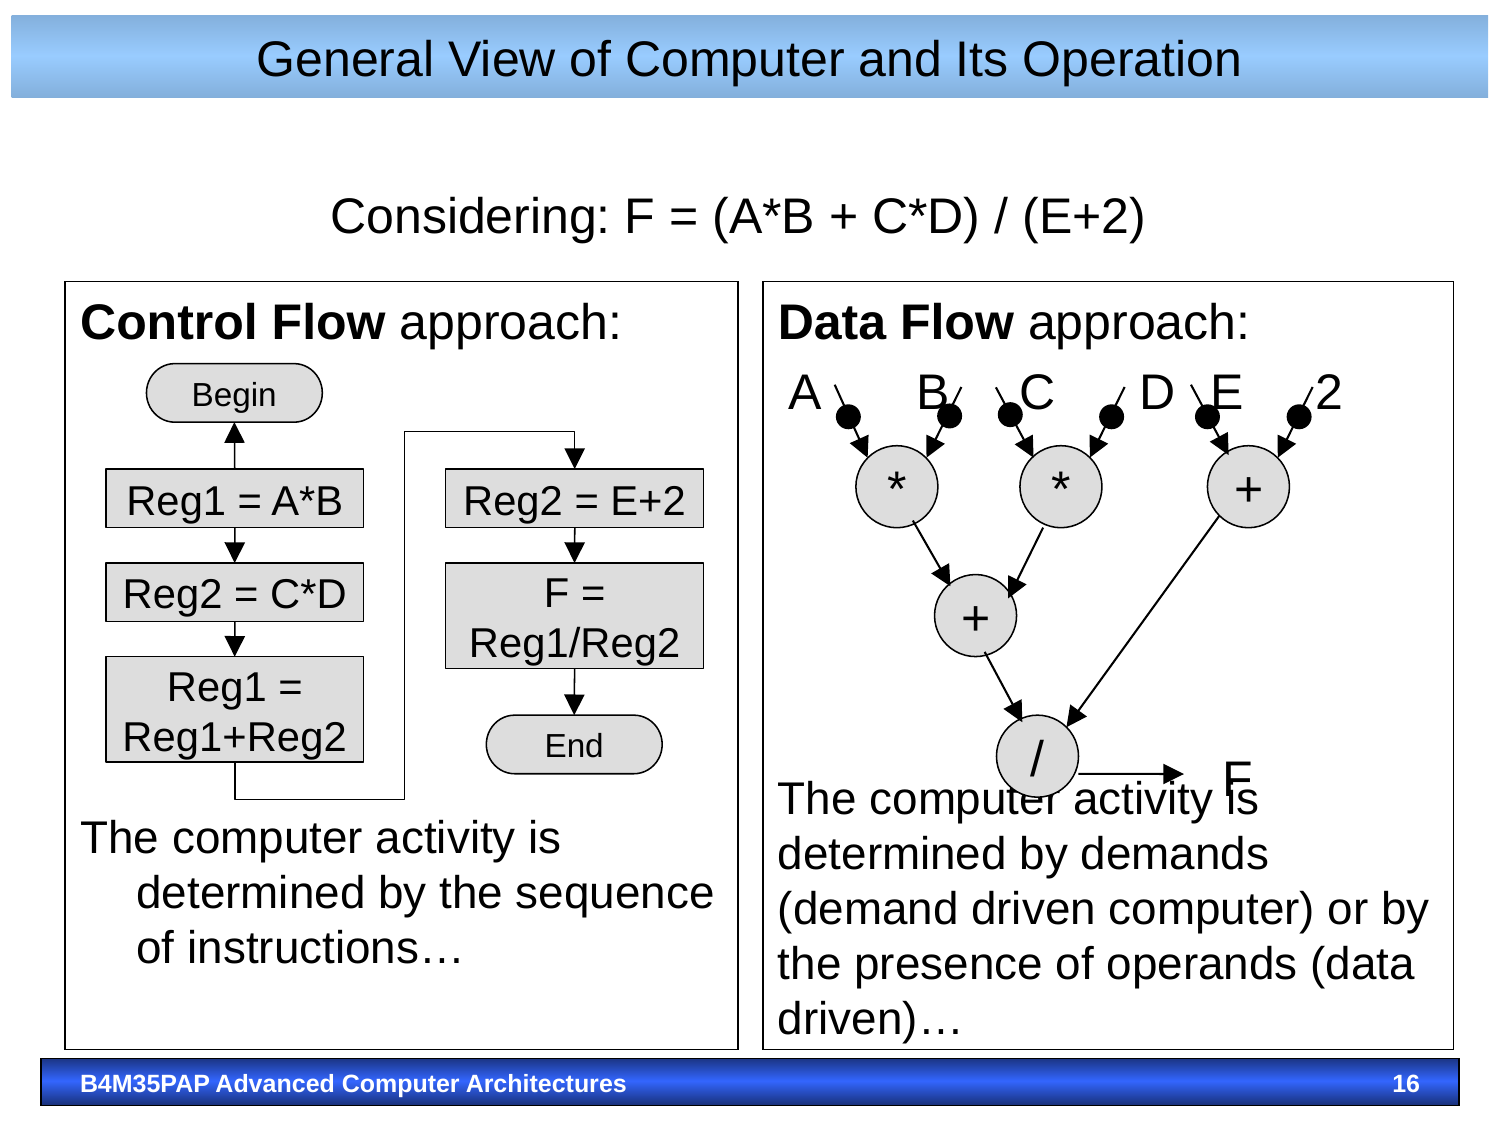

# General View of Computer and Its Operation
Considering: F = (A*B + C*D) / (E+2)
Control Flow approach:
The computer activity is determined by the sequence of instructions…
Data Flow approach:
The computer activity is determined by demands (demand driven computer) or by the presence of operands (data driven)…
A B C D
E
2
*
*
+
+
/
F
Begin
Reg1 = A*B
Reg2 = E+2
Reg2 = C*D
F = Reg1/Reg2
Reg1 = Reg1+Reg2
End